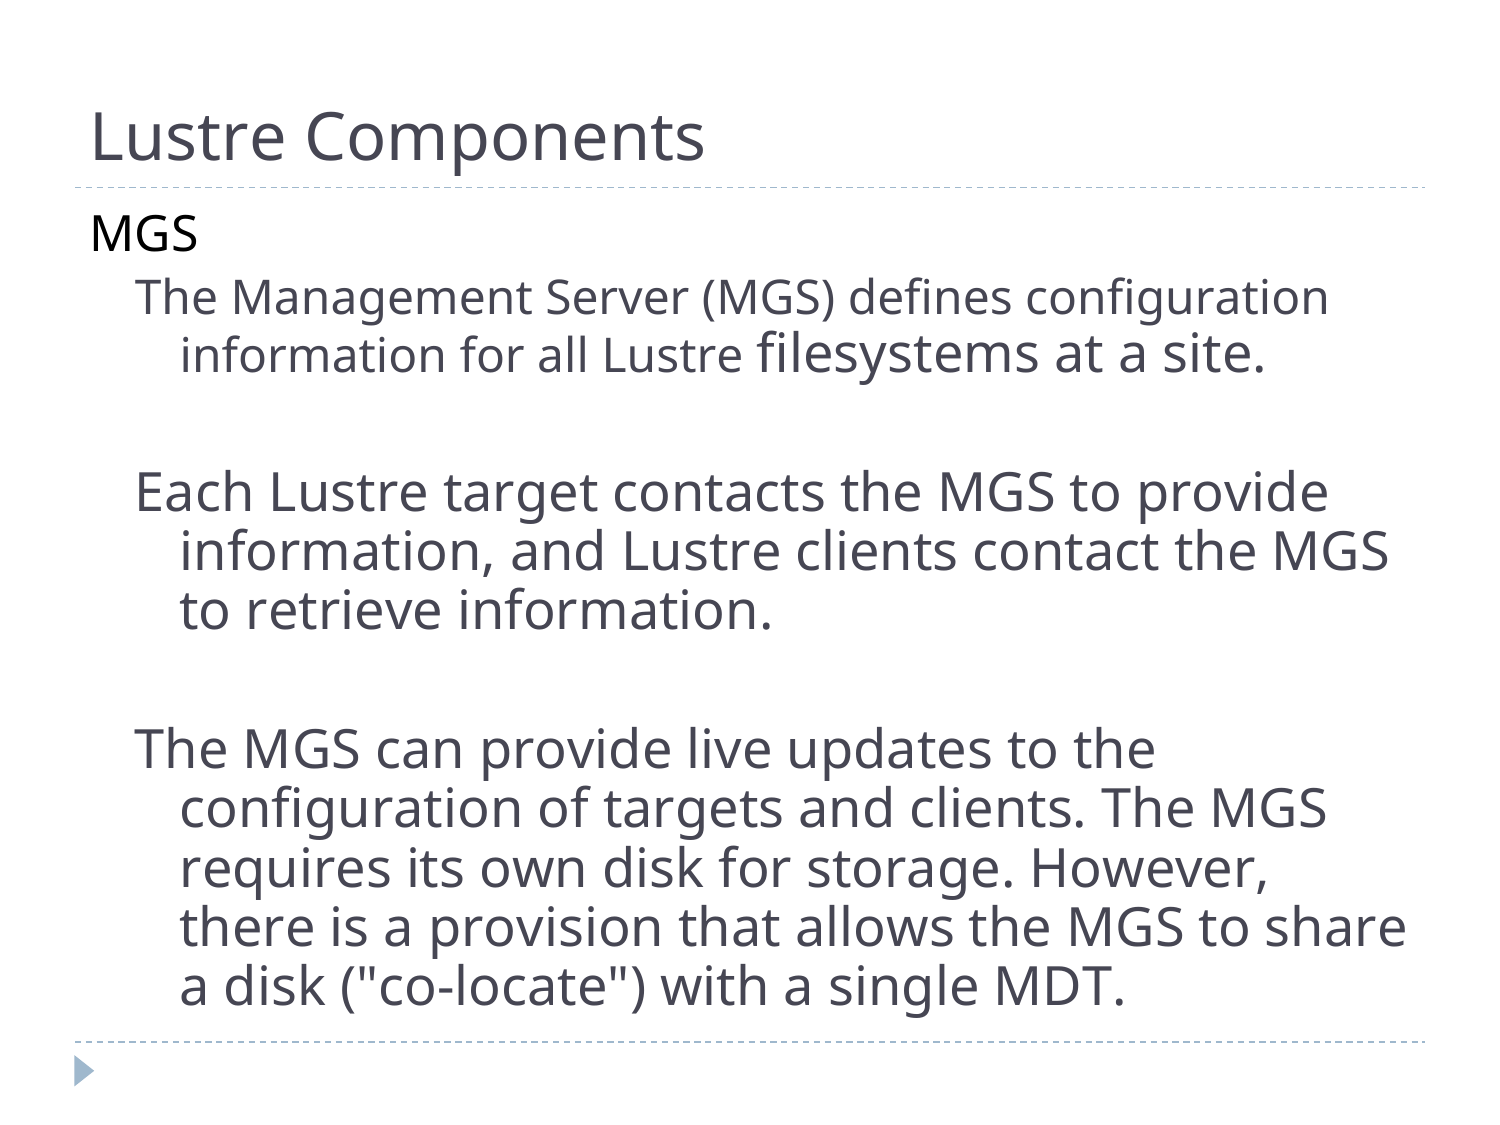

# Lustre Components
MGS
The Management Server (MGS) defines configuration information for all Lustre filesystems at a site.
Each Lustre target contacts the MGS to provide information, and Lustre clients contact the MGS to retrieve information.
The MGS can provide live updates to the configuration of targets and clients. The MGS requires its own disk for storage. However, there is a provision that allows the MGS to share a disk ("co-locate") with a single MDT.